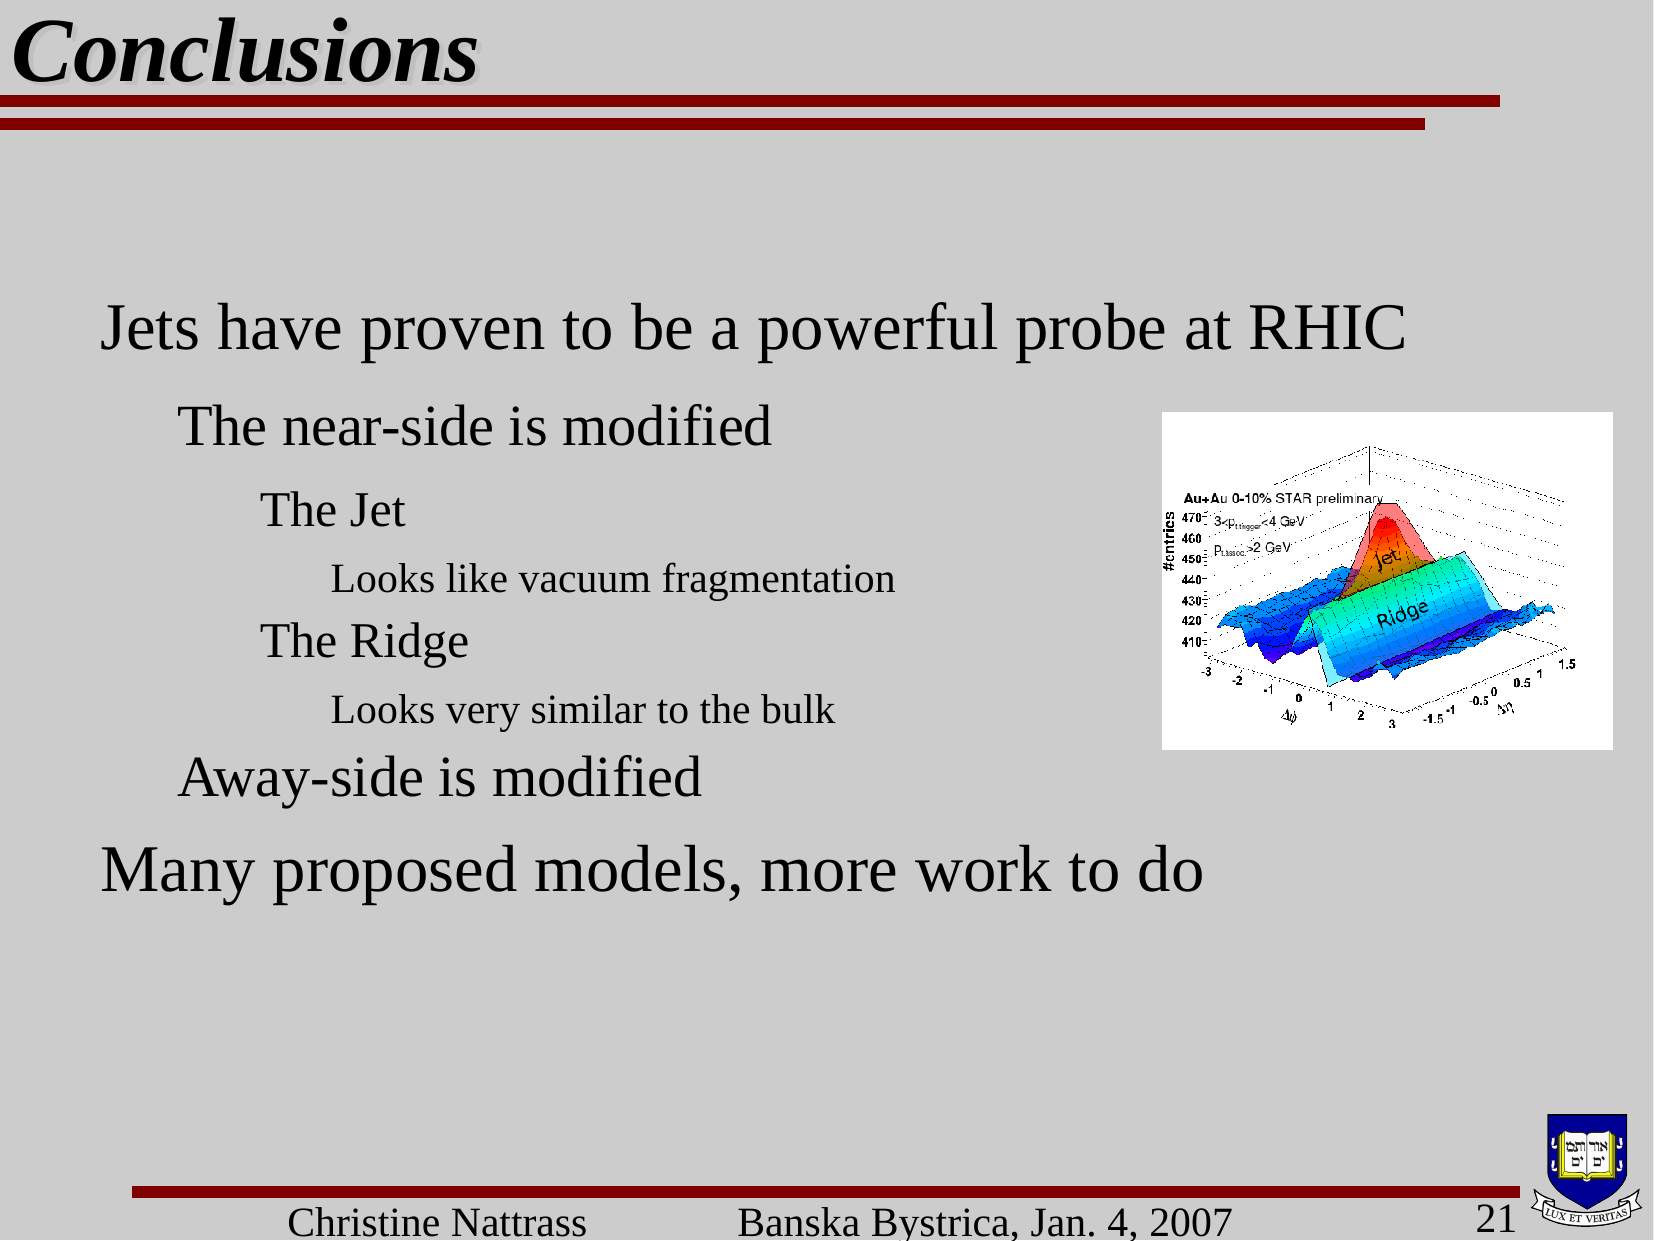

# Conclusions
Jets have proven to be a powerful probe at RHIC
The near-side is modified
The Jet
Looks like vacuum fragmentation
The Ridge
Looks very similar to the bulk
Away-side is modified
Many proposed models, more work to do